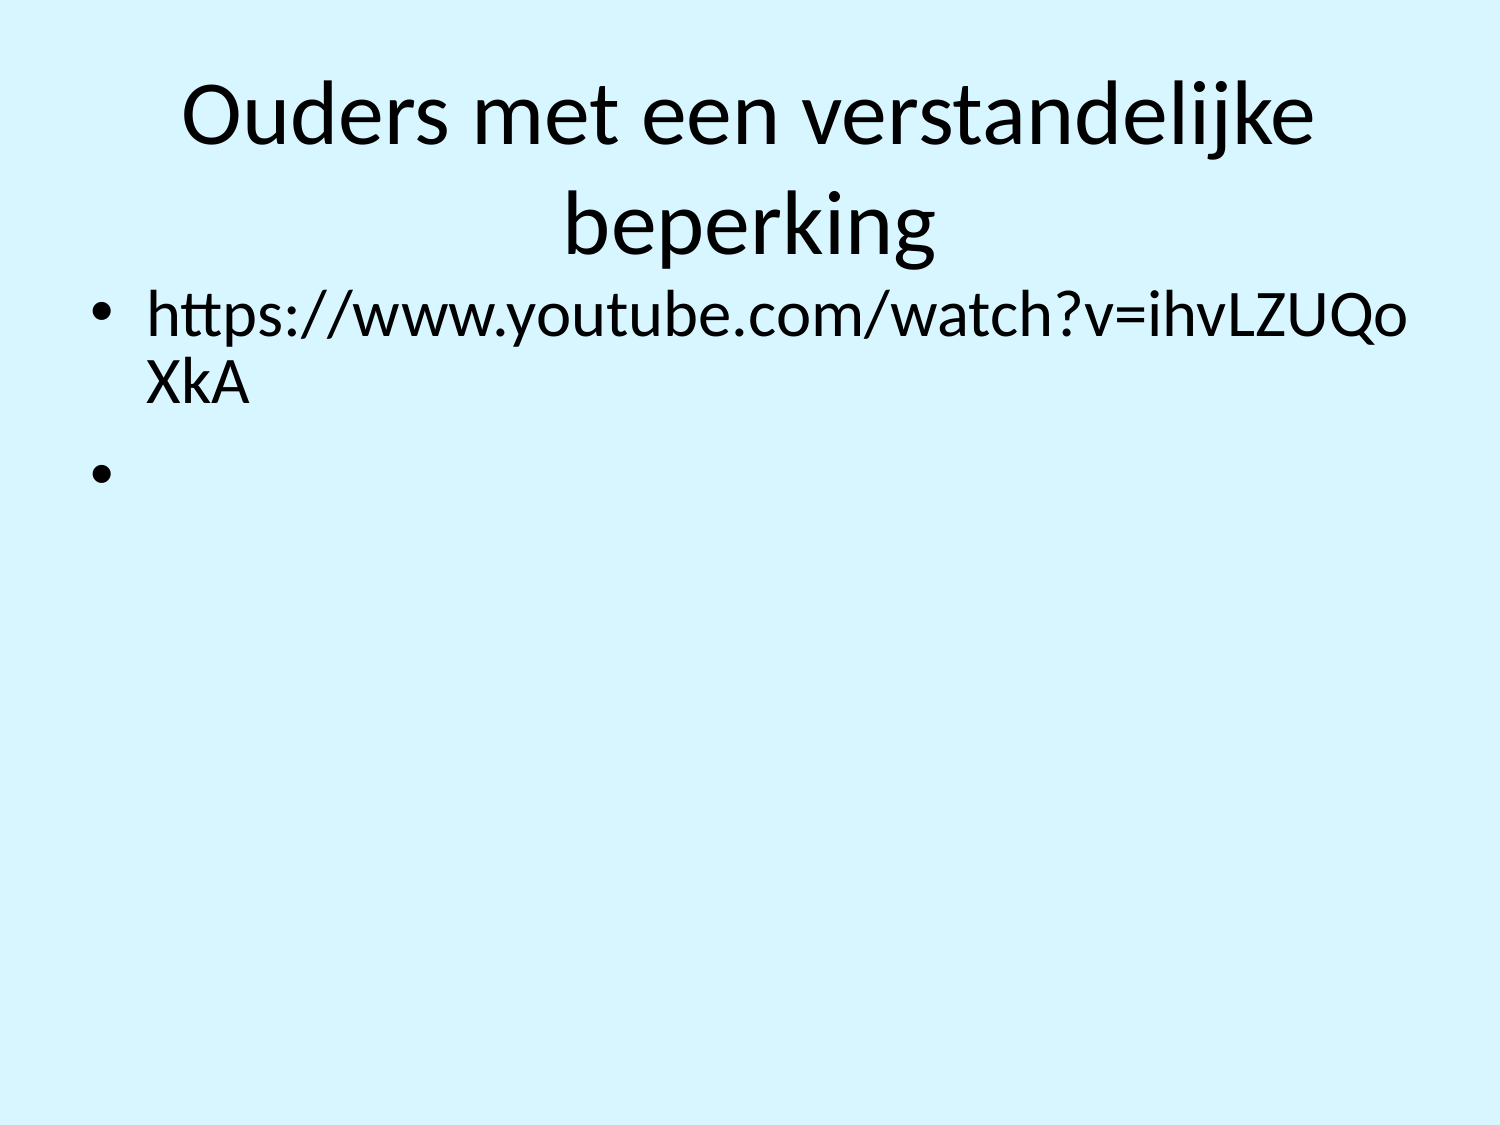

# Ouders met een verstandelijke beperking
https://www.youtube.com/watch?v=ihvLZUQoXkA